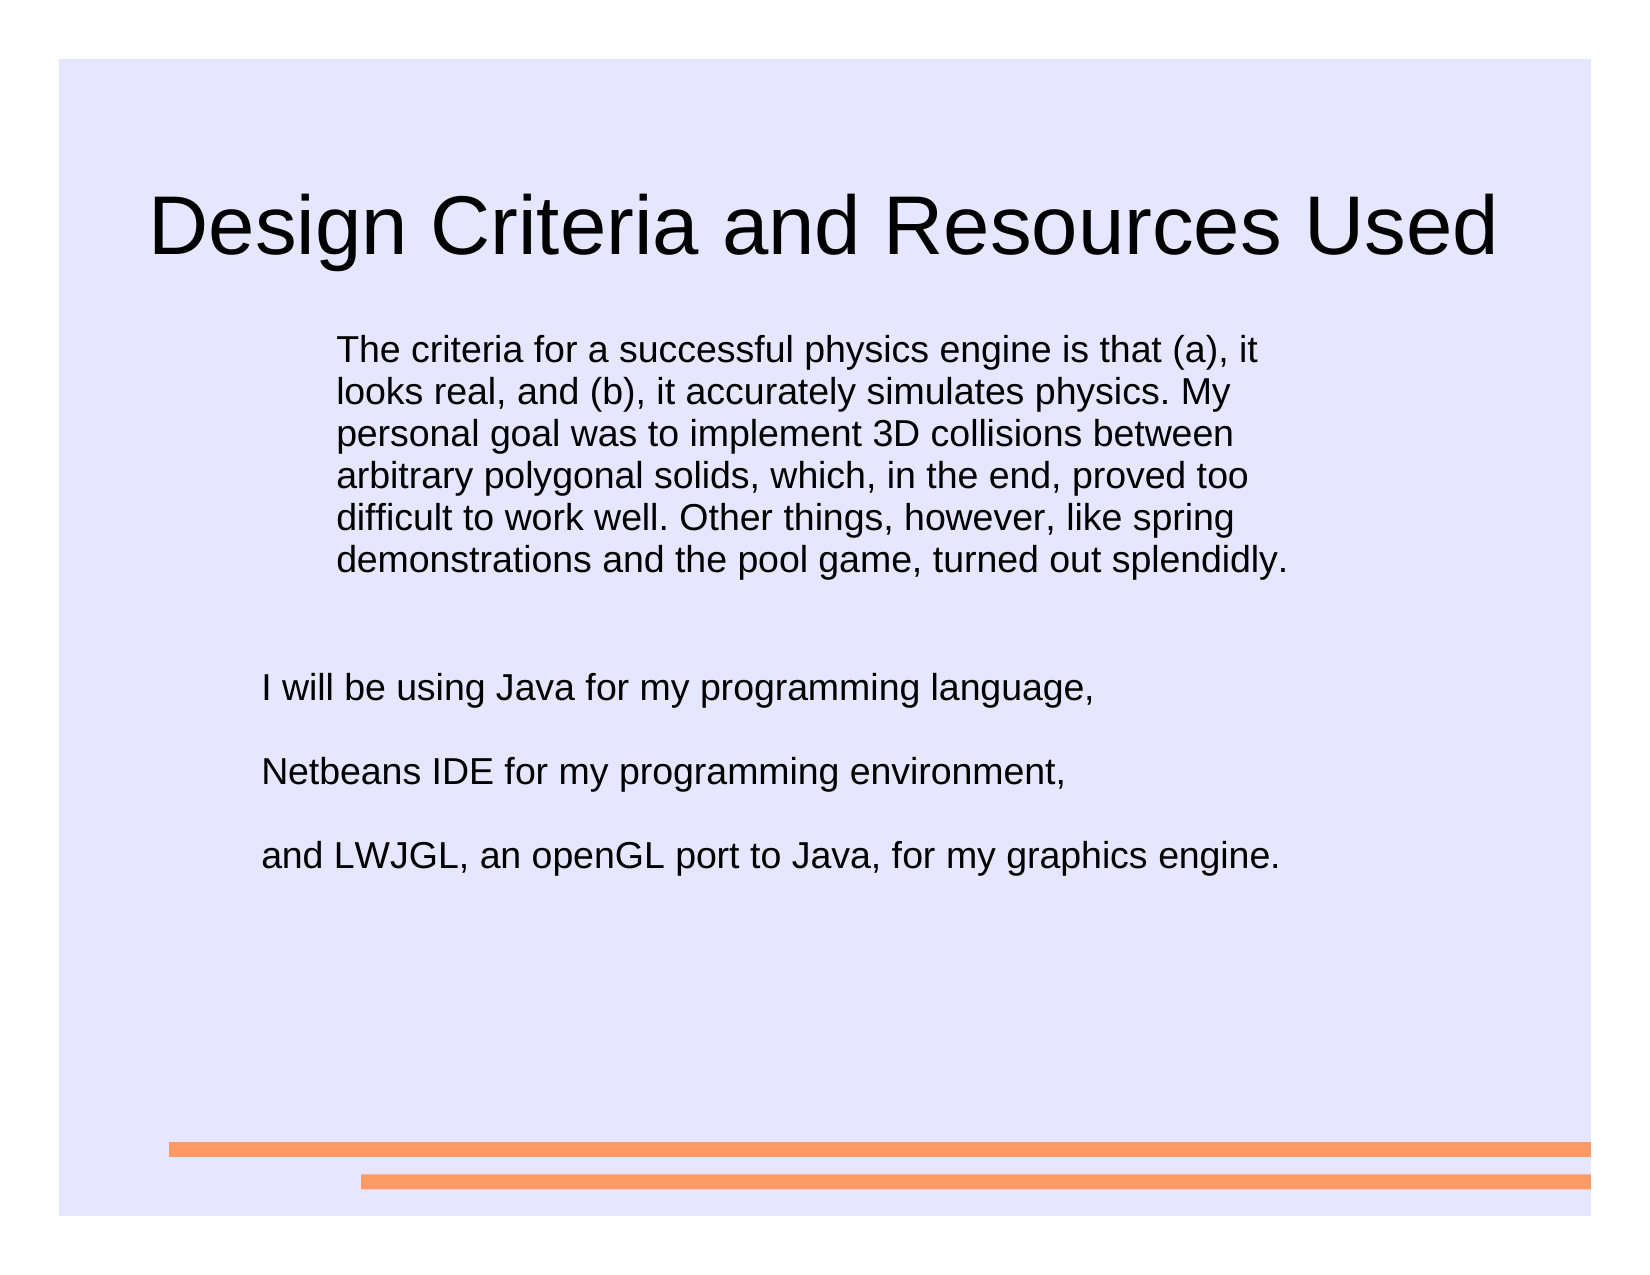

Design Criteria and Resources Used
The criteria for a successful physics engine is that (a), it looks real, and (b), it accurately simulates physics. My personal goal was to implement 3D collisions between arbitrary polygonal solids, which, in the end, proved too difficult to work well. Other things, however, like spring demonstrations and the pool game, turned out splendidly.
I will be using Java for my programming language,
Netbeans IDE for my programming environment,
and LWJGL, an openGL port to Java, for my graphics engine.